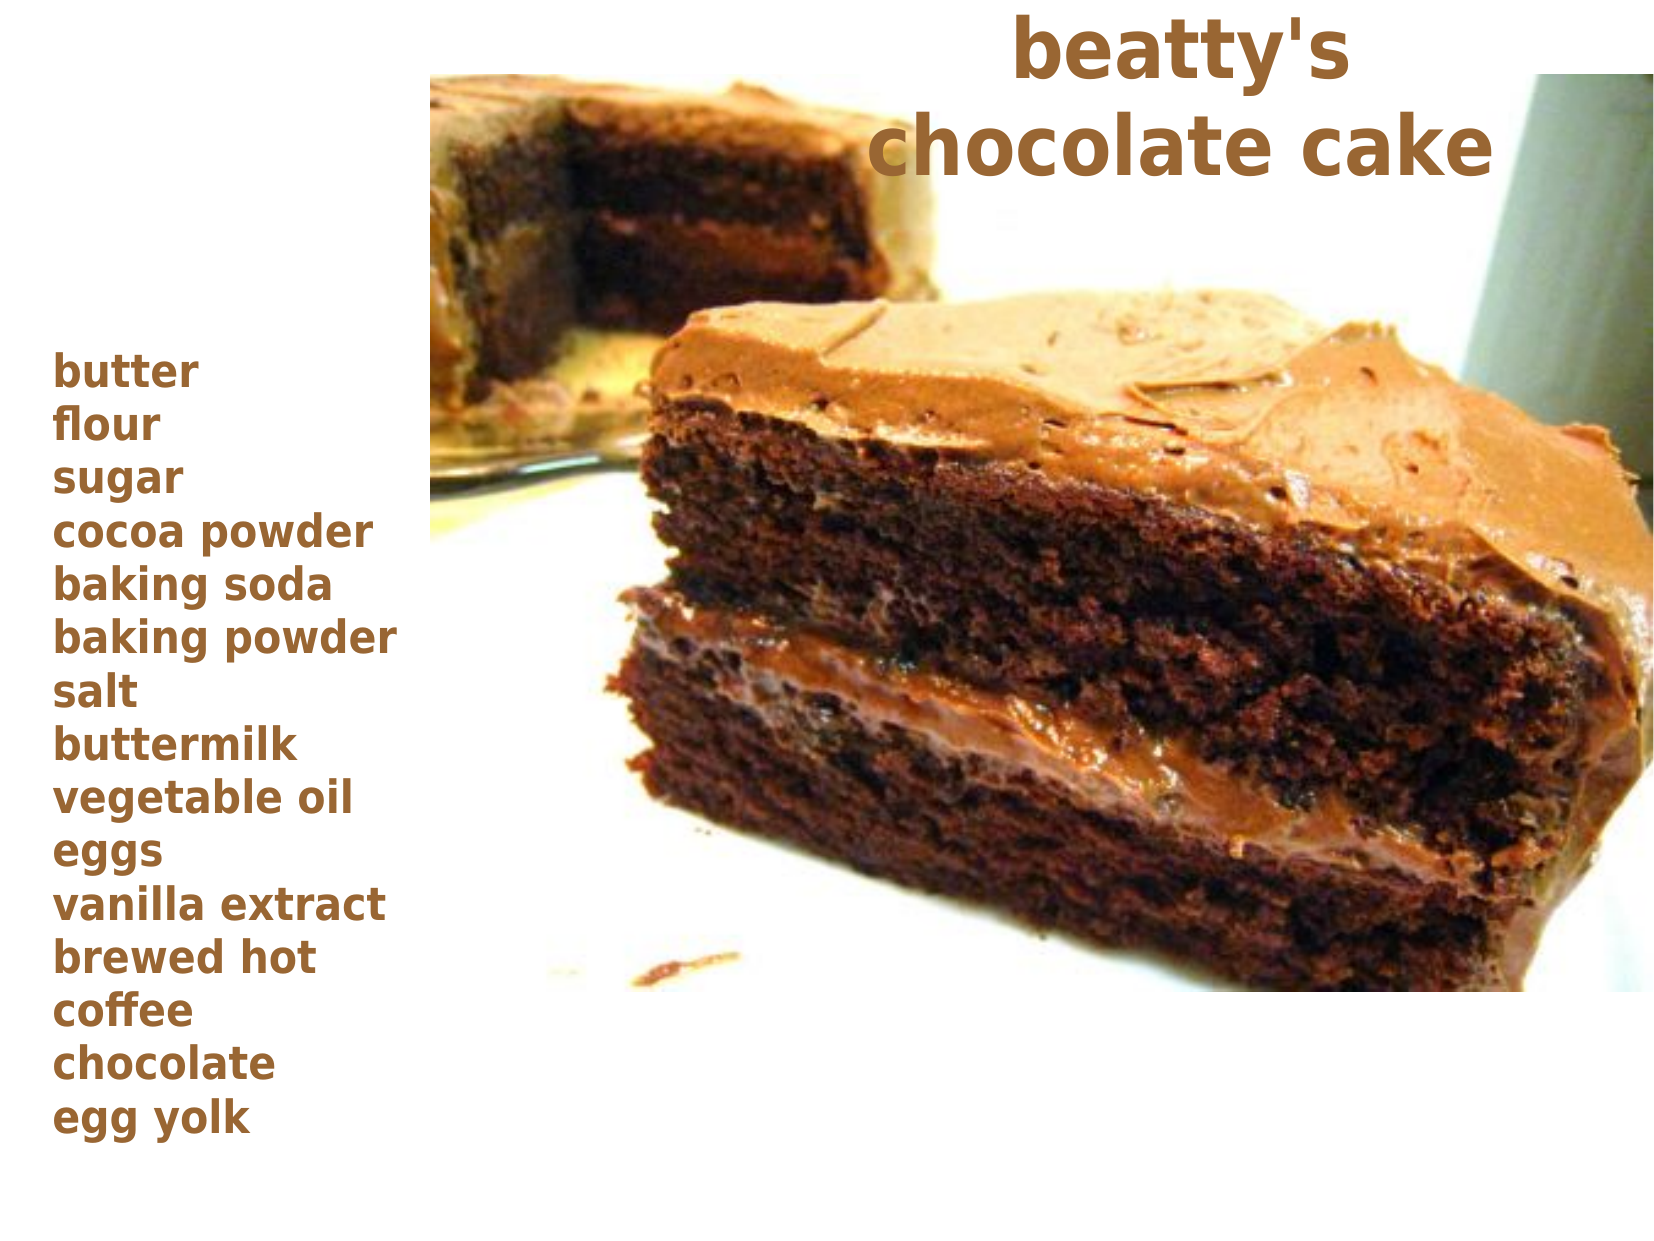

beatty's chocolate cake
butter
flour
sugar
cocoa powder
baking soda
baking powder
salt
buttermilk
vegetable oil
eggs
vanilla extract
brewed hot coffee
chocolate
egg yolk